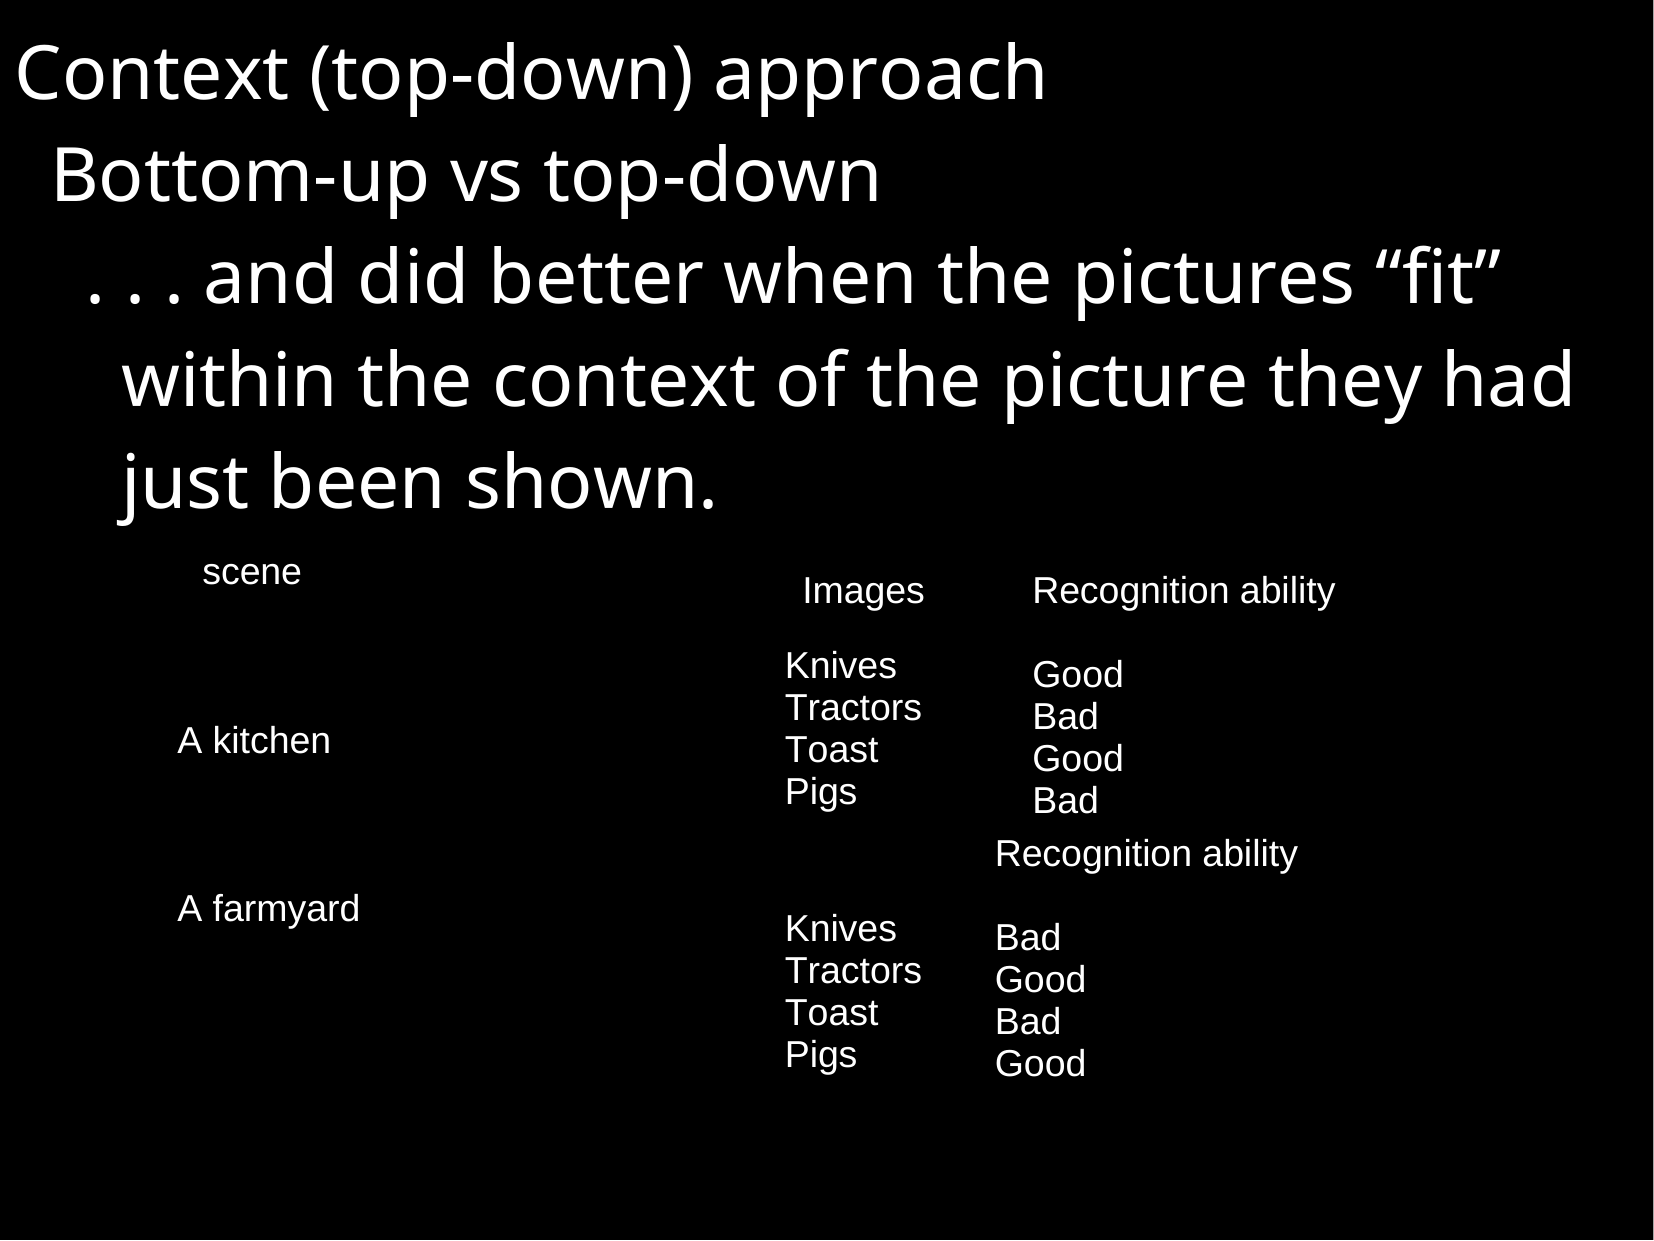

Context (top-down) approach
Bottom-up vs top-down
. . . and did better when the pictures “fit” within the context of the picture they had just been shown.
scene
Images
Recognition ability
Good
Bad
Good
Bad
Knives
Tractors
Toast
Pigs
A kitchen
A farmyard
Recognition ability
Bad
Good
Bad
Good
Knives
Tractors
Toast
Pigs